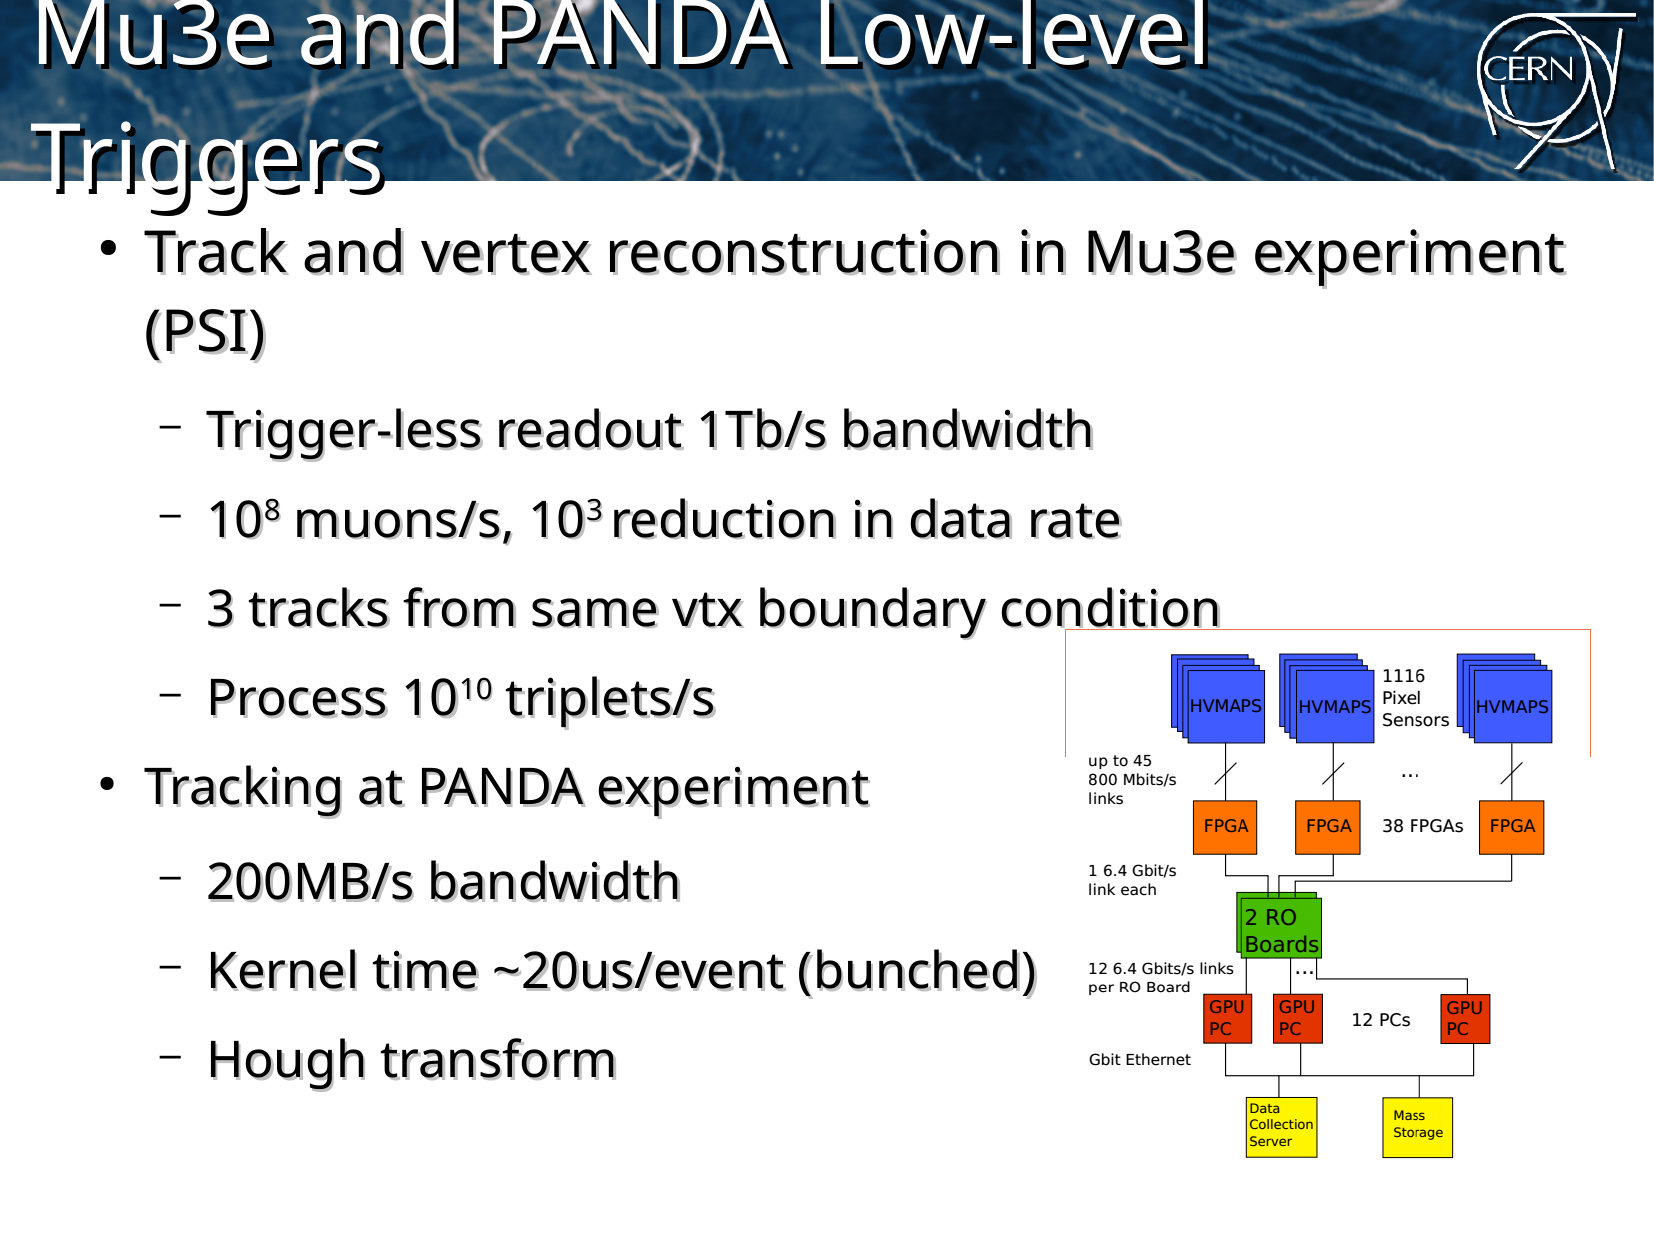

Mu3e and PANDA Low-level Triggers
# Track and vertex reconstruction in Mu3e experiment (PSI)
Trigger-less readout 1Tb/s bandwidth
108 muons/s, 103 reduction in data rate
3 tracks from same vtx boundary condition
Process 1010 triplets/s
Tracking at PANDA experiment
200MB/s bandwidth
Kernel time ~20us/event (bunched)
Hough transform
4